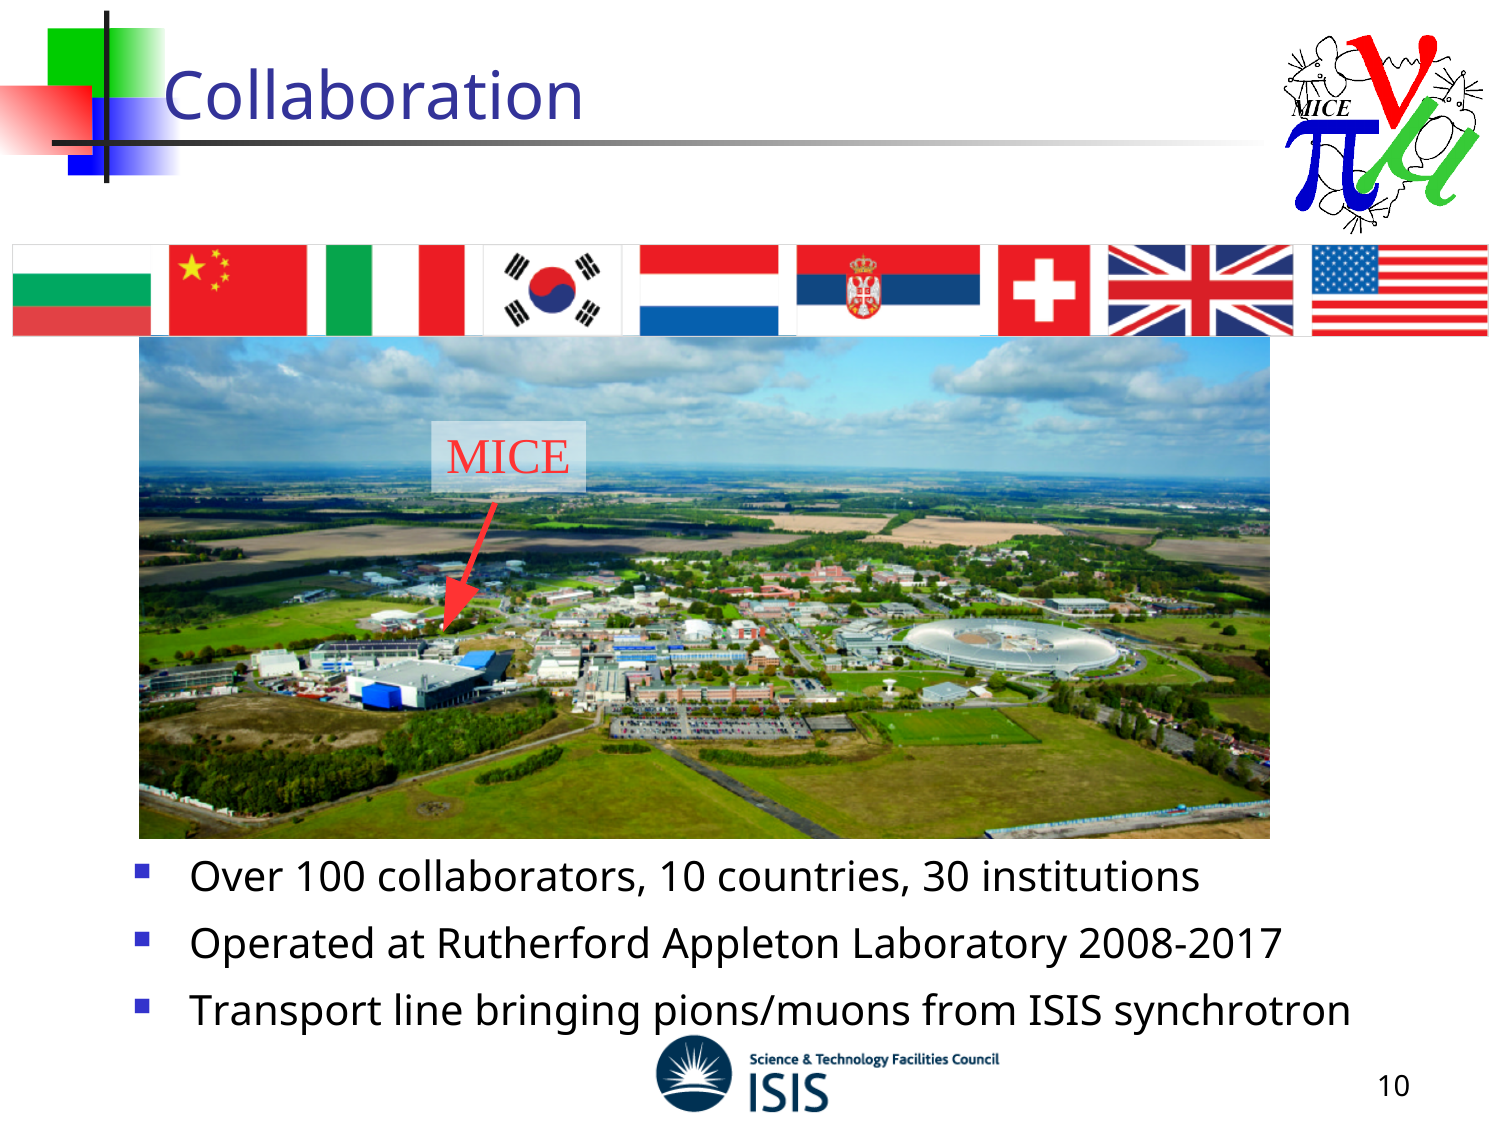

# Collaboration
MICE
Over 100 collaborators, 10 countries, 30 institutions
Operated at Rutherford Appleton Laboratory 2008-2017
Transport line bringing pions/muons from ISIS synchrotron
10